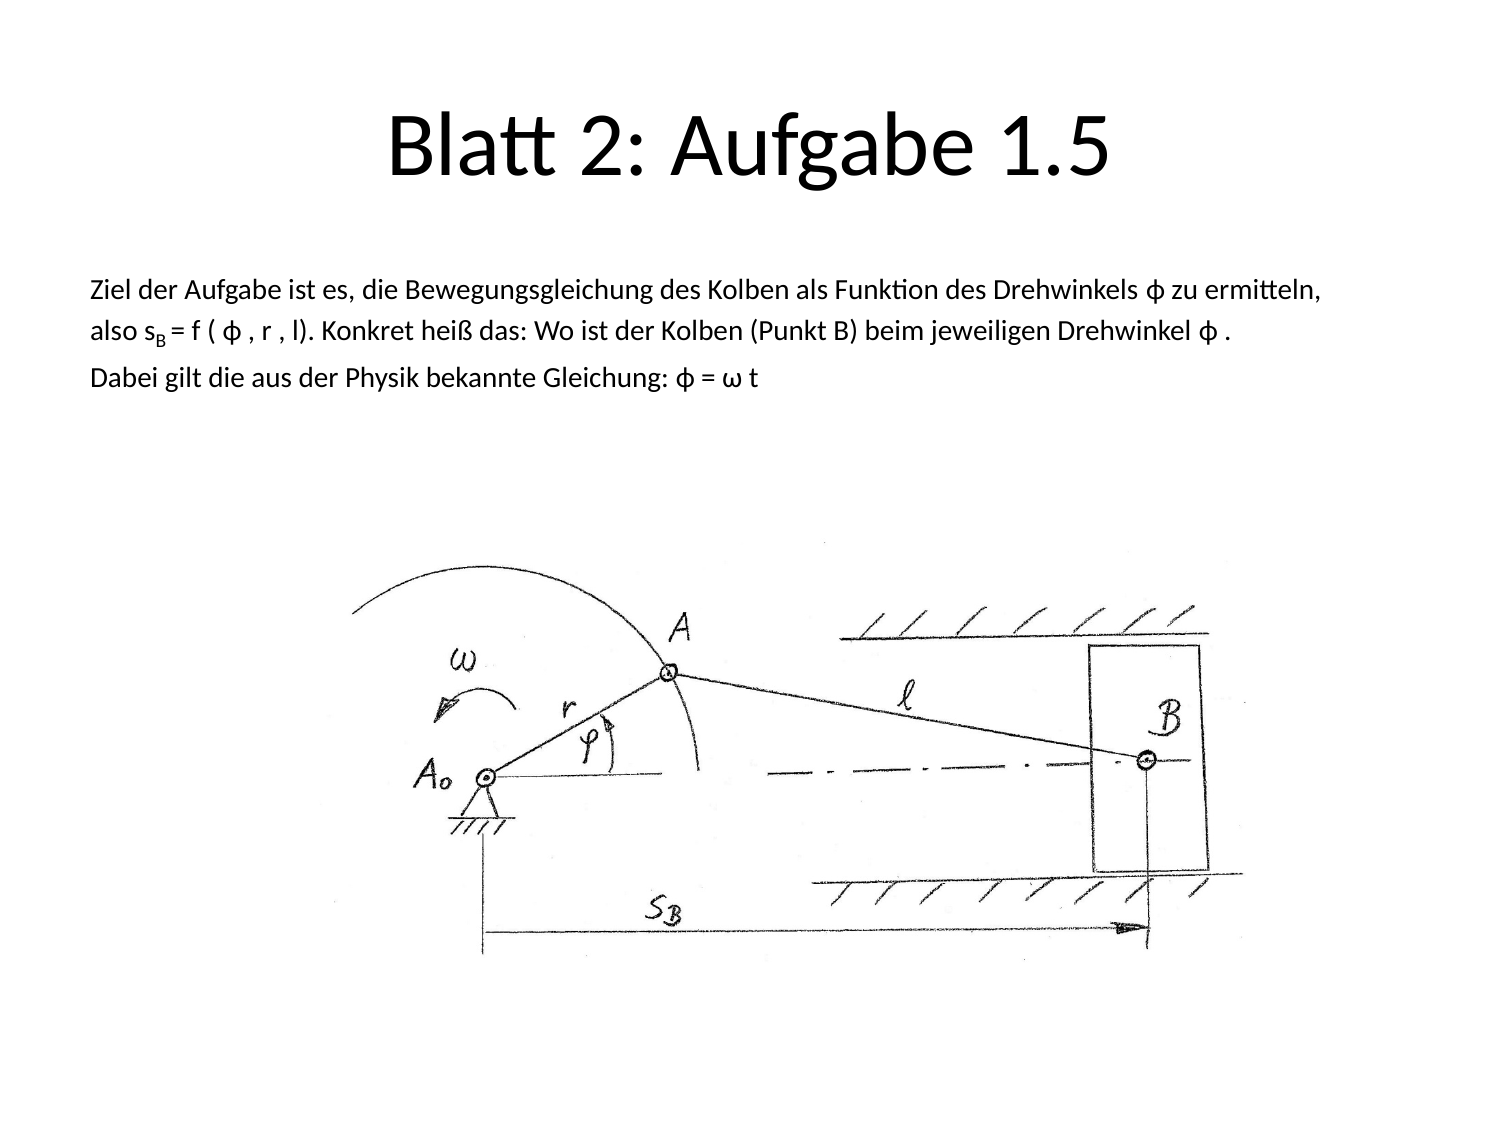

# Blatt 2: Aufgabe 1.5
Ziel der Aufgabe ist es, die Bewegungsgleichung des Kolben als Funktion des Drehwinkels ϕ zu ermitteln,
also sB = f ( ϕ , r , l). Konkret heiß das: Wo ist der Kolben (Punkt B) beim jeweiligen Drehwinkel ϕ .
Dabei gilt die aus der Physik bekannte Gleichung: ϕ = ω t